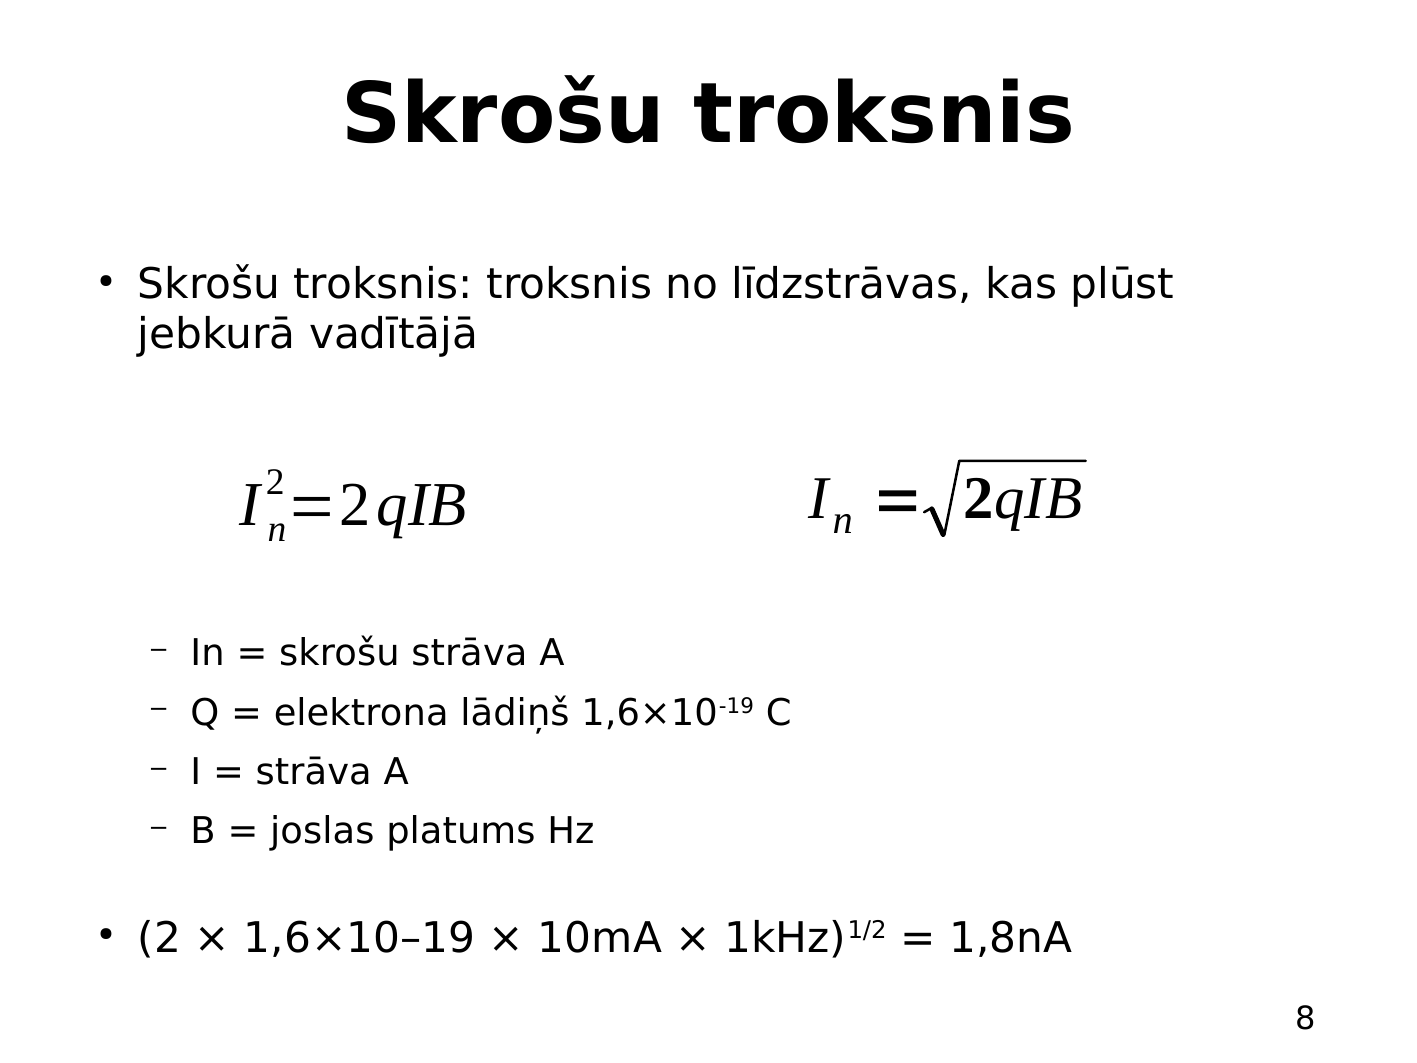

# Skrošu troksnis
Skrošu troksnis: troksnis no līdzstrāvas, kas plūst jebkurā vadītājā
In = skrošu strāva A
Q = elektrona lādiņš 1,6×10-19 C
I = strāva A
B = joslas platums Hz
(2 × 1,6×10–19 × 10mA × 1kHz)1/2 = 1,8nA